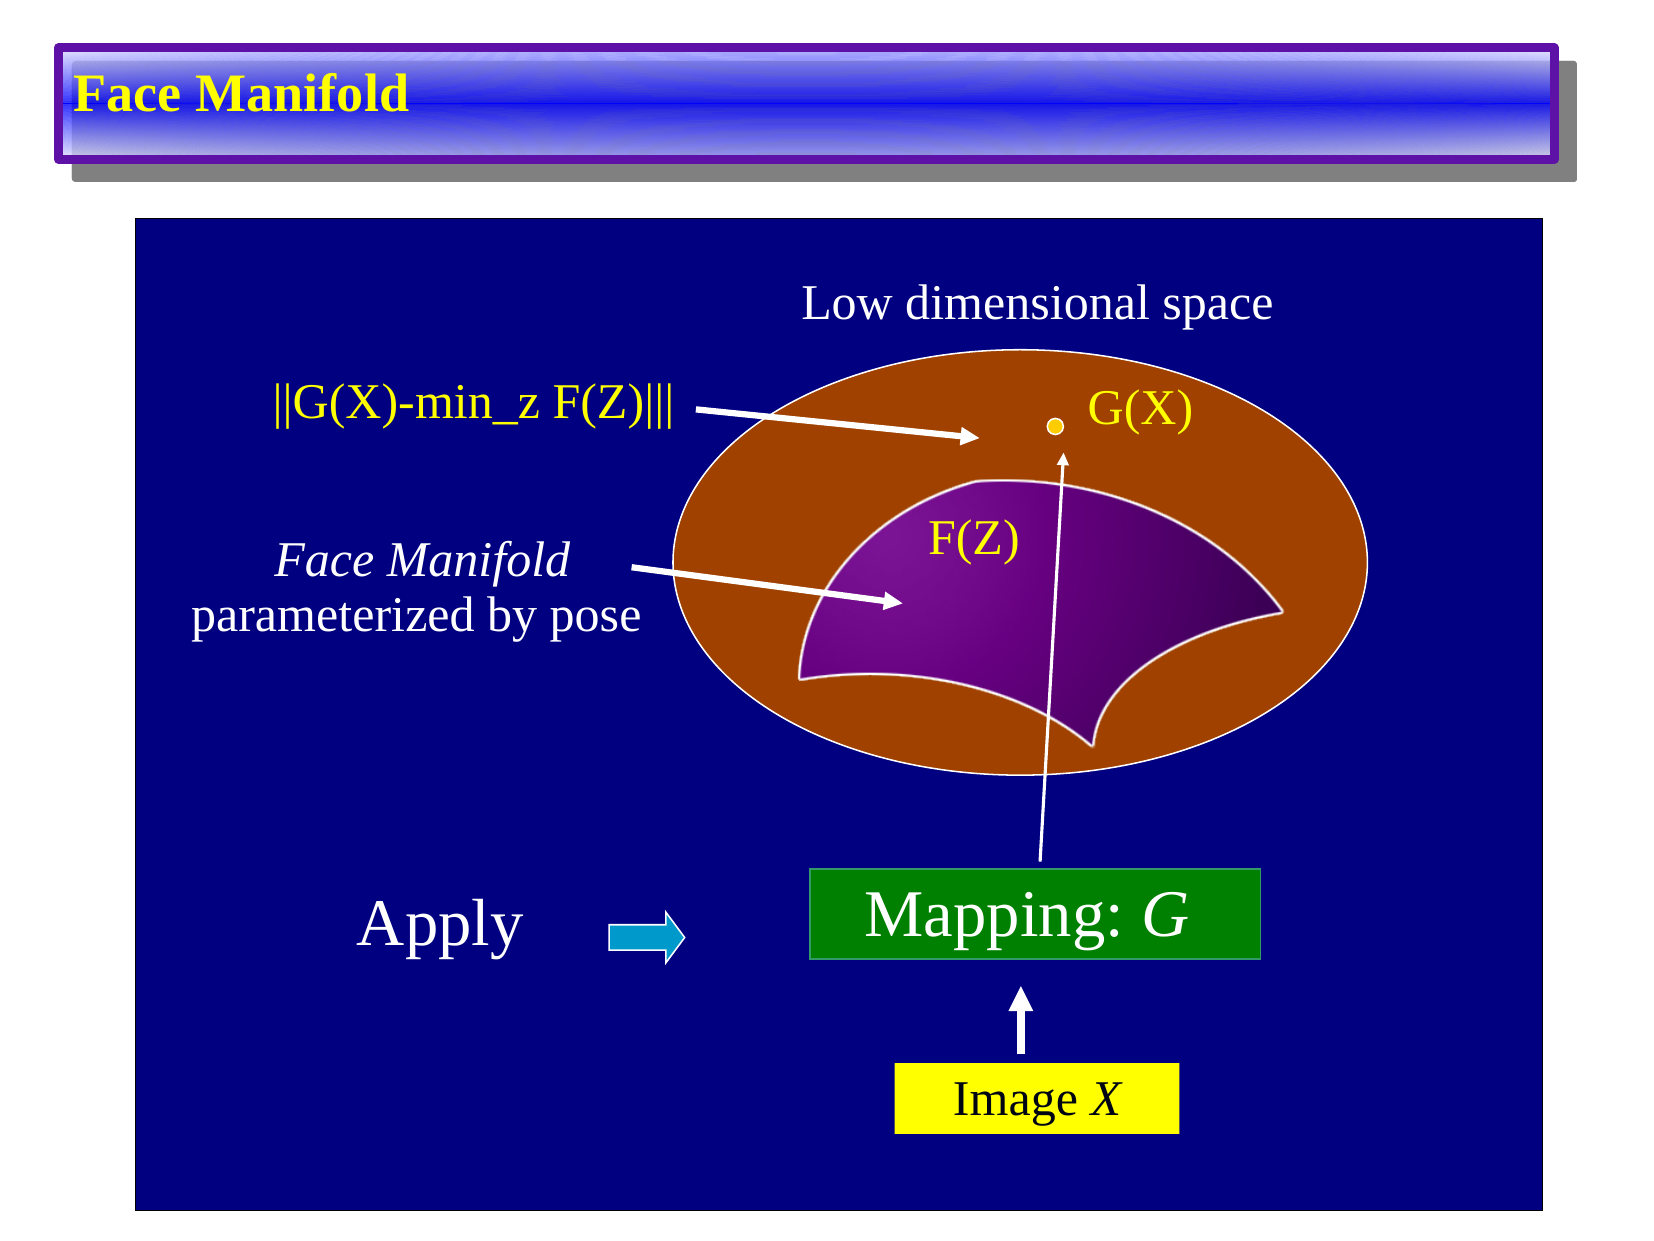

Face Manifold
Low dimensional space
||G(X)-min_z F(Z)|||
G(X)
F(Z)
Face Manifold parameterized by pose
Mapping: G
Apply
Image X